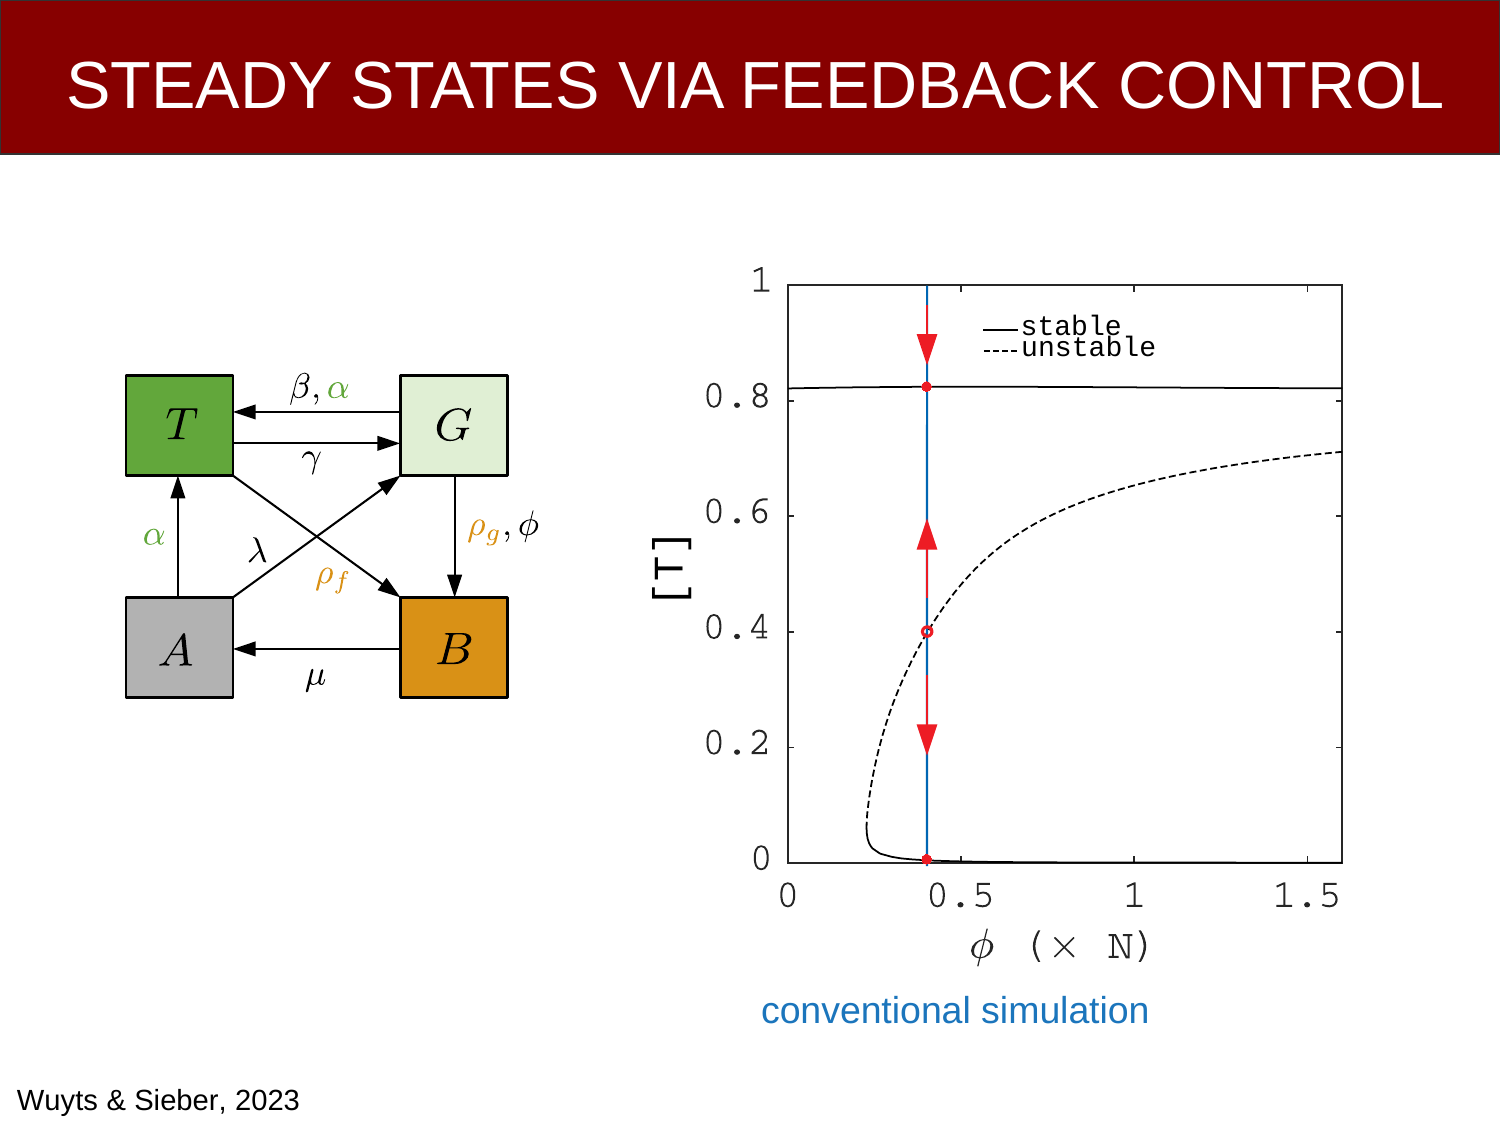

# STEADY STATES VIA FEEDBACK CONTROL
conventional simulation
Wuyts & Sieber, 2023